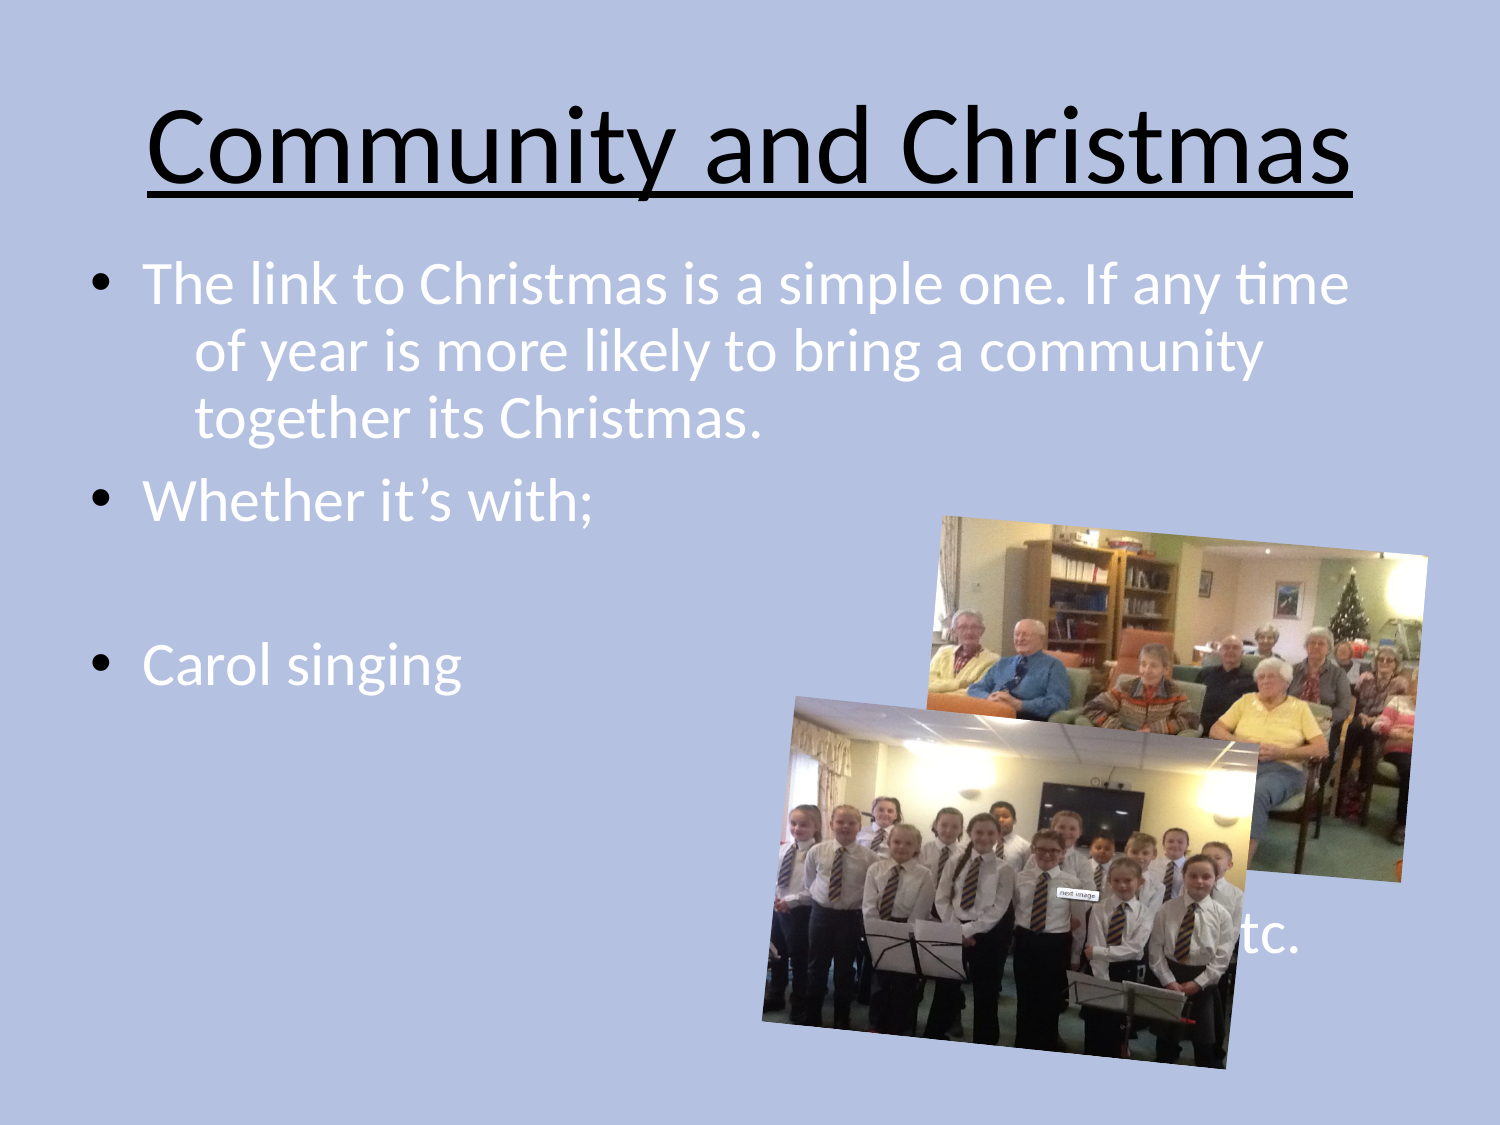

# Community and Christmas
The link to Christmas is a simple one. If any time of year is more likely to bring a community together its Christmas.
Whether it’s with;
Carol singing Church Services Craft fairs Coffee mornings etc.